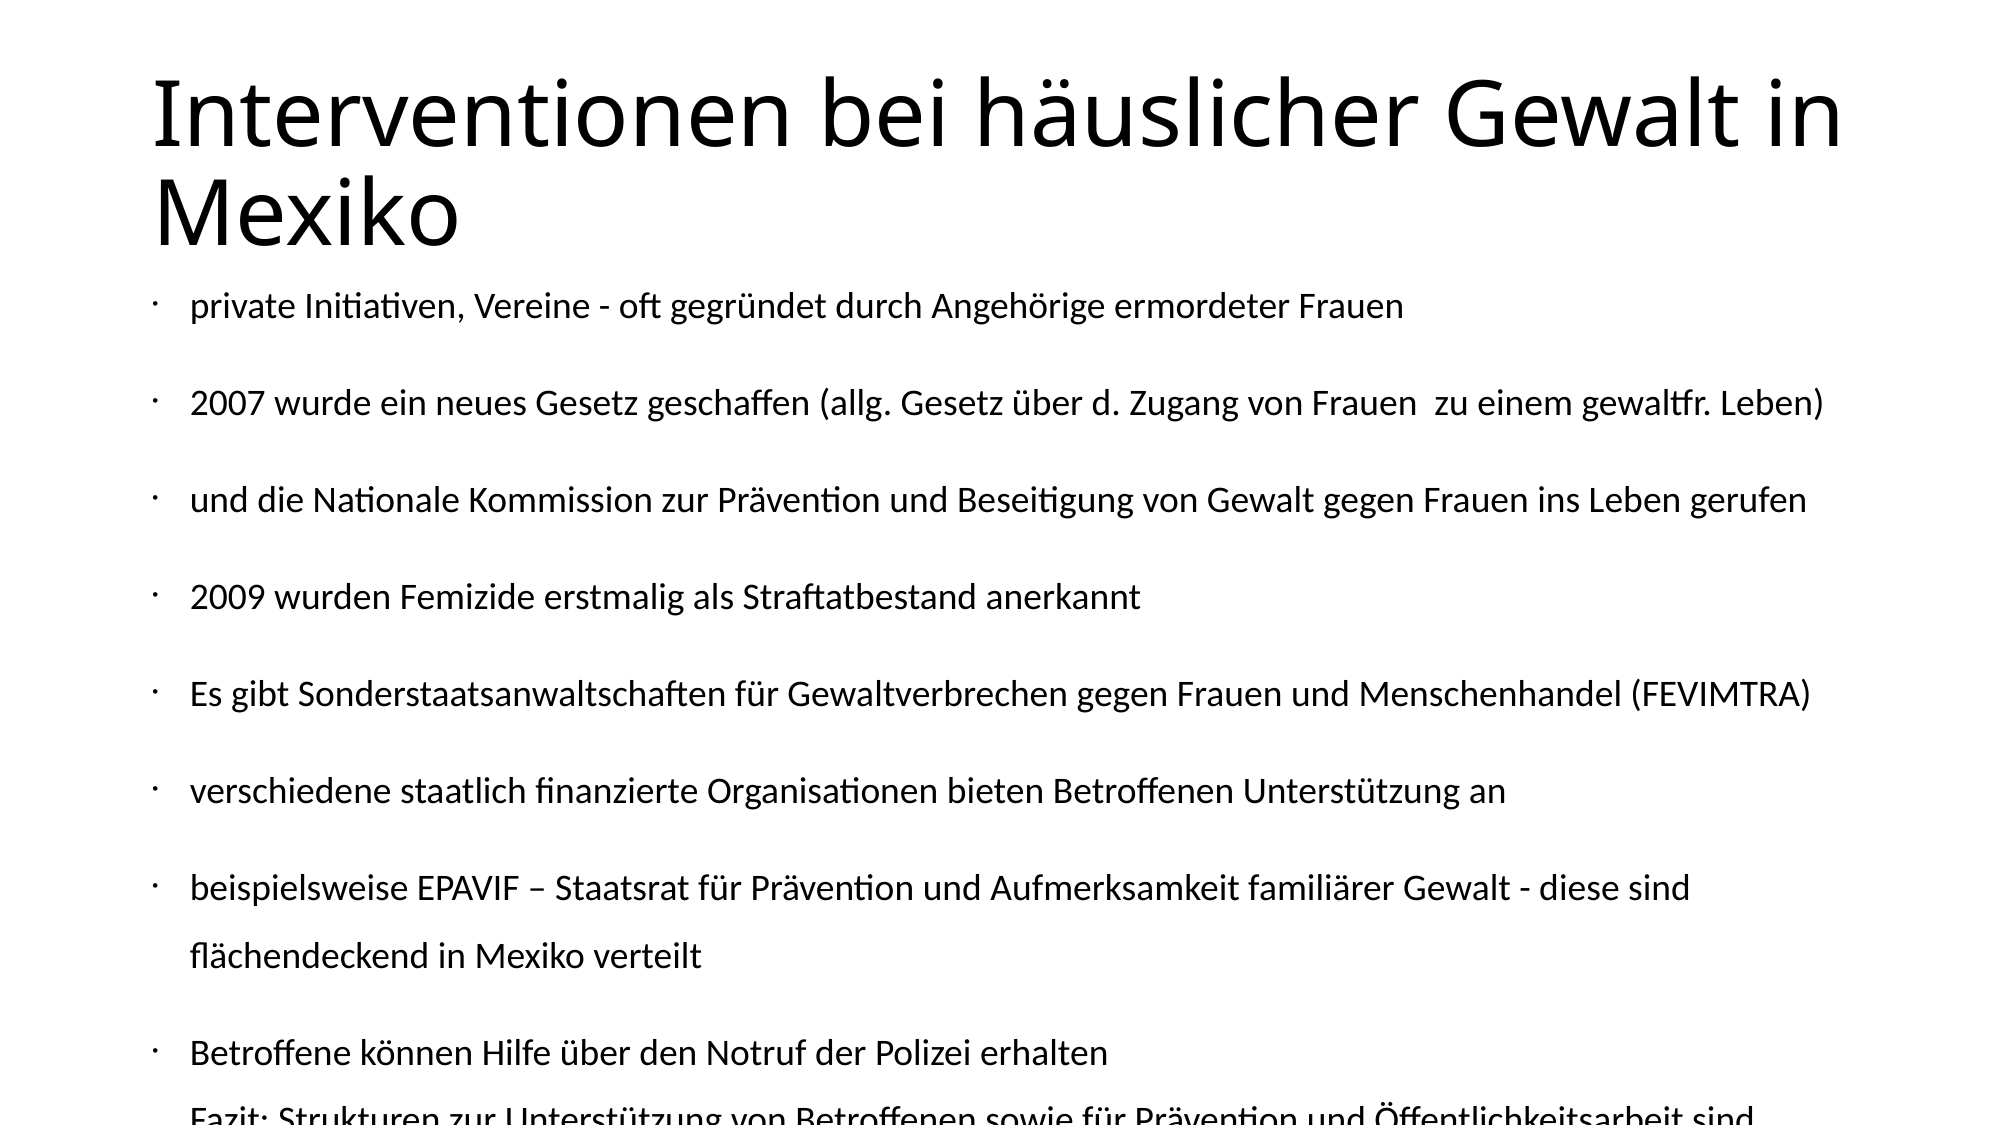

# Interventionen bei häuslicher Gewalt in Mexiko
private Initiativen, Vereine - oft gegründet durch Angehörige ermordeter Frauen
2007 wurde ein neues Gesetz geschaffen (allg. Gesetz über d. Zugang von Frauen zu einem gewaltfr. Leben)
und die Nationale Kommission zur Prävention und Beseitigung von Gewalt gegen Frauen ins Leben gerufen
2009 wurden Femizide erstmalig als Straftatbestand anerkannt
Es gibt Sonderstaatsanwaltschaften für Gewaltverbrechen gegen Frauen und Menschenhandel (FEVIMTRA)
verschiedene staatlich finanzierte Organisationen bieten Betroffenen Unterstützung an
beispielsweise EPAVIF – Staatsrat für Prävention und Aufmerksamkeit familiärer Gewalt - diese sind flächendeckend in Mexiko verteilt
Betroffene können Hilfe über den Notruf der Polizei erhalten
Fazit: Strukturen zur Unterstützung von Betroffenen sowie für Prävention und Öffentlichkeitsarbeit sind durchaus vorhanden.
Da die meisten Taten nicht bestraft werden, hat sich das Phänomen weiter ausgebreitet.